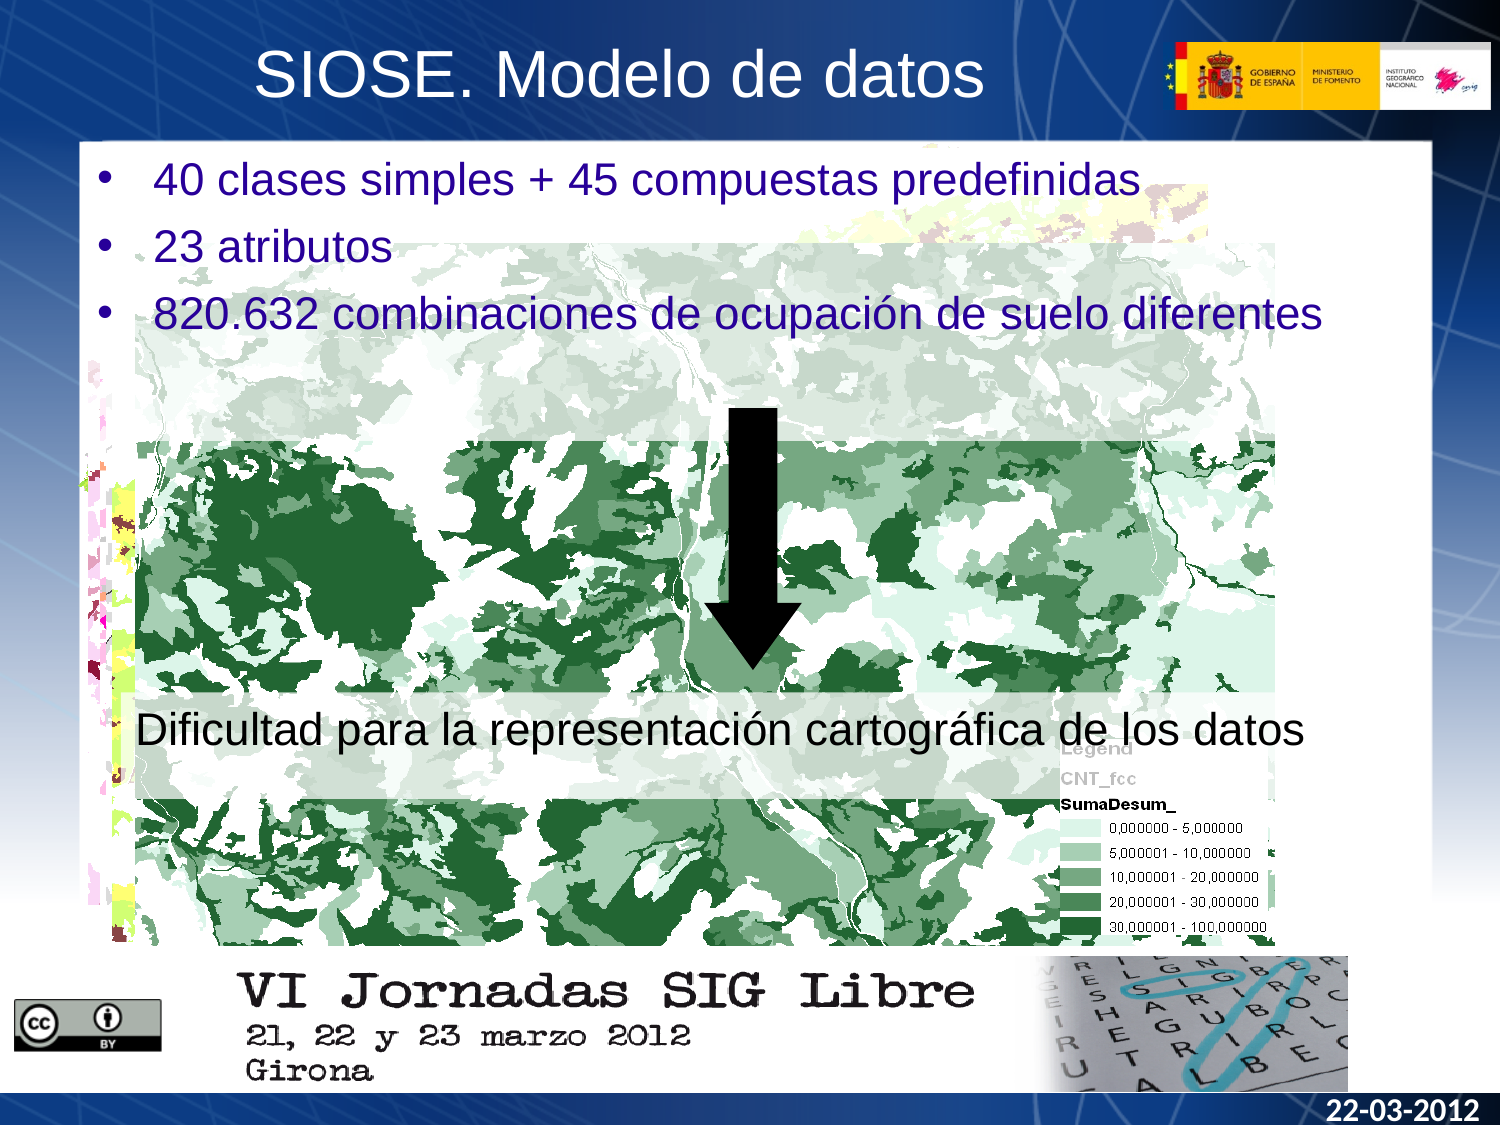

# SIOSE. Modelo de datos
40 clases simples + 45 compuestas predefinidas
23 atributos
820.632 combinaciones de ocupación de suelo diferentes
Dificultad para la representación cartográfica de los datos